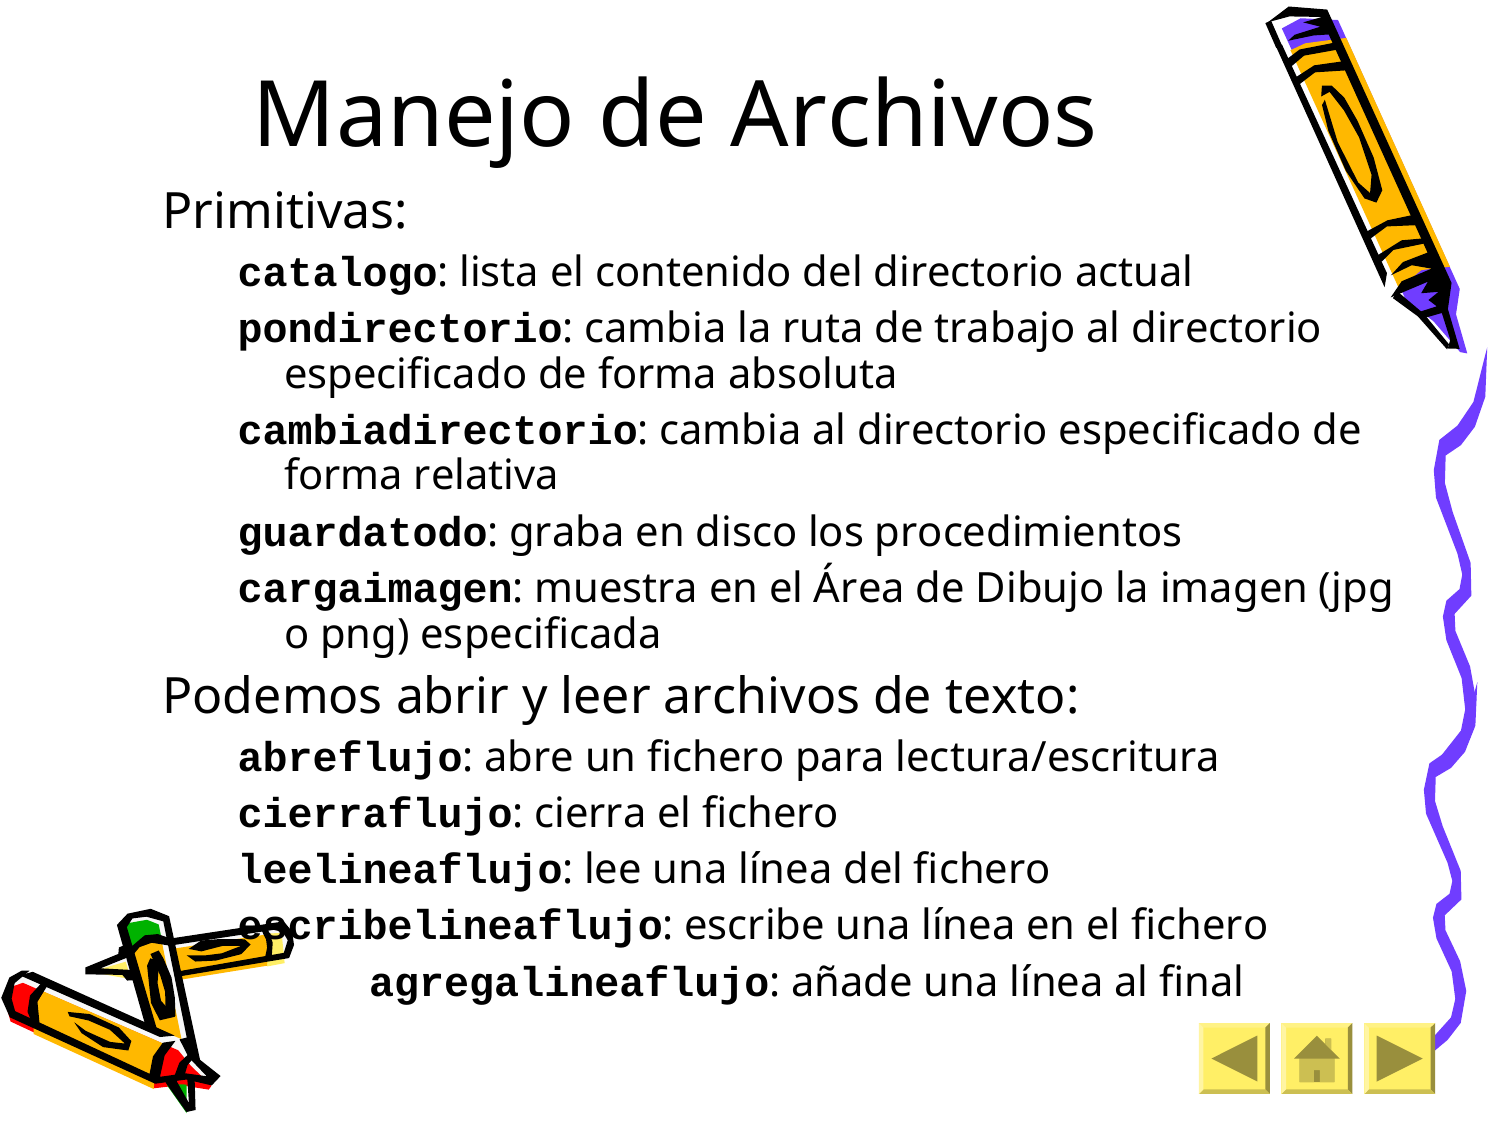

# Manejo de Archivos
Primitivas:
catalogo: lista el contenido del directorio actual
pondirectorio: cambia la ruta de trabajo al directorio especificado de forma absoluta
cambiadirectorio: cambia al directorio especificado de forma relativa
guardatodo: graba en disco los procedimientos
cargaimagen: muestra en el Área de Dibujo la imagen (jpg o png) especificada
Podemos abrir y leer archivos de texto:
abreflujo: abre un fichero para lectura/escritura
cierraflujo: cierra el fichero
leelineaflujo: lee una línea del fichero
escribelineaflujo: escribe una línea en el fichero
		agregalineaflujo: añade una línea al final